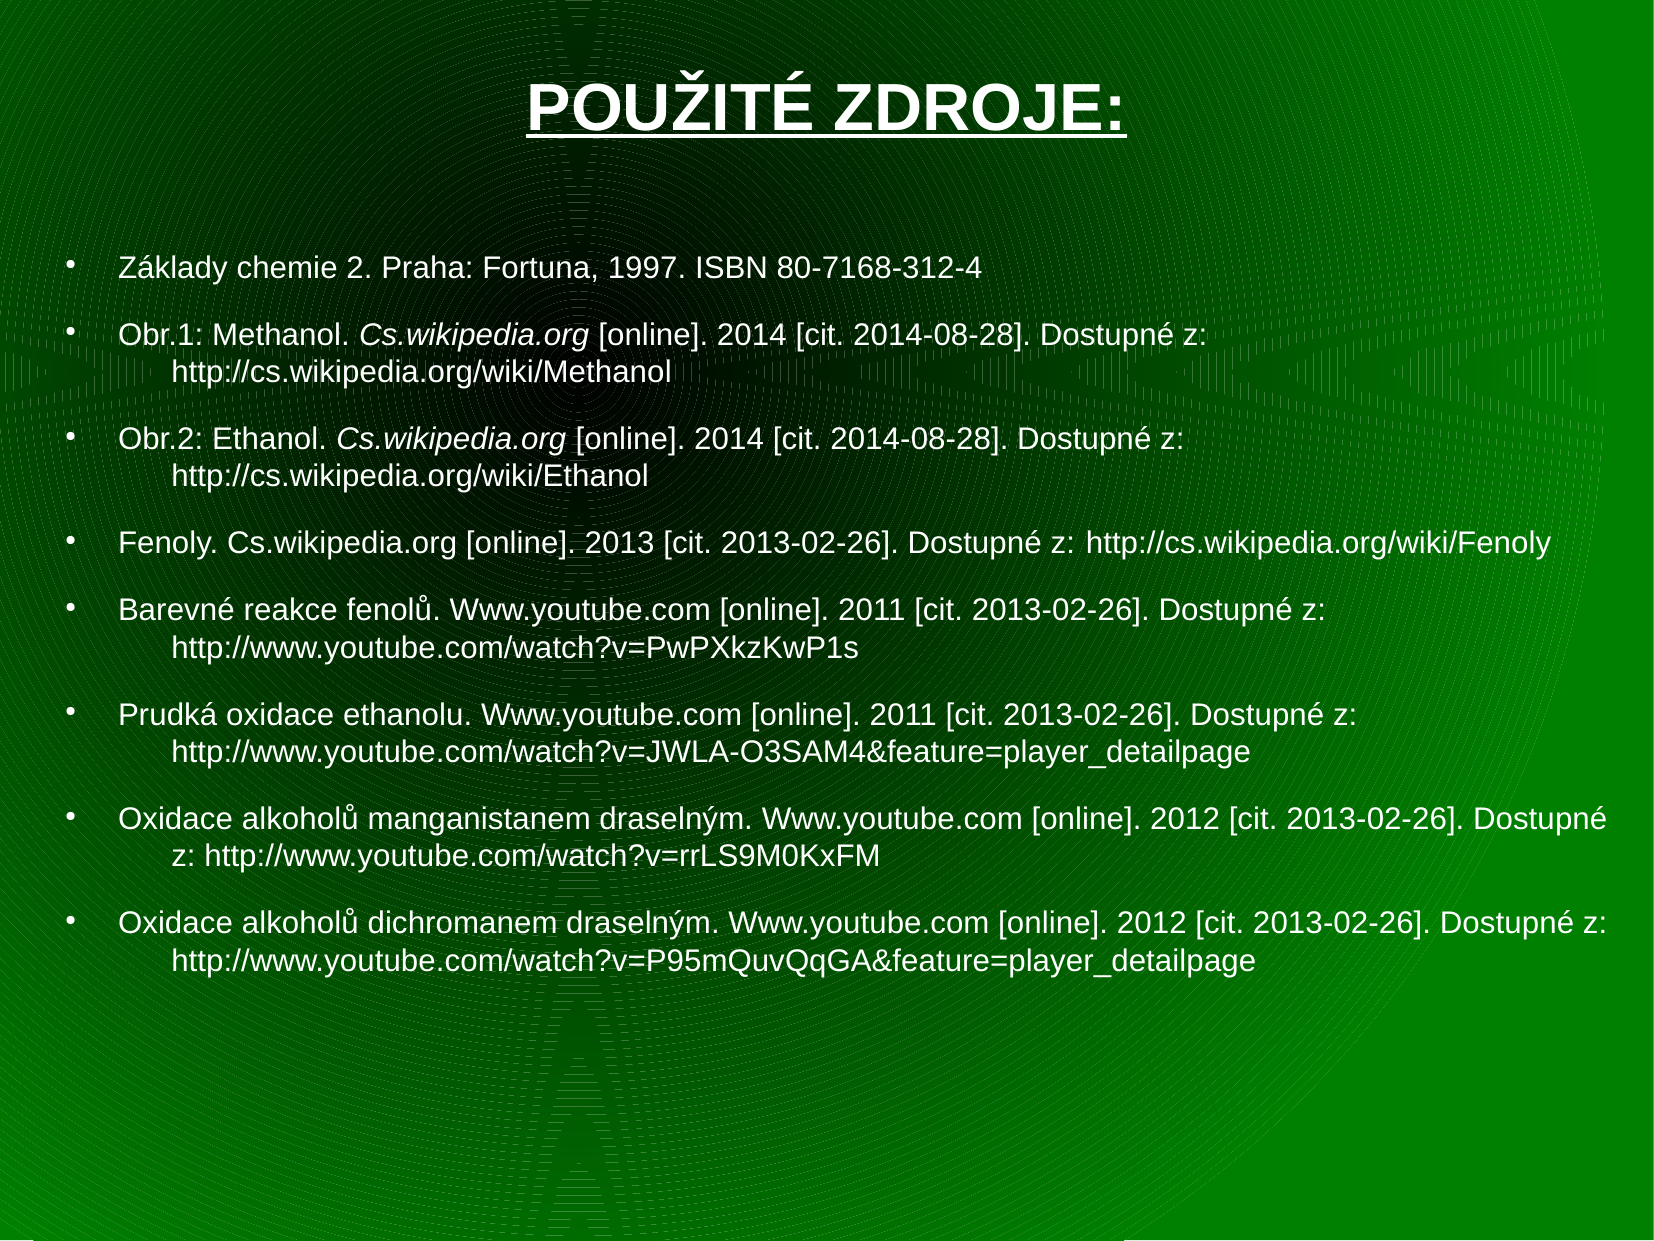

# POUŽITÉ ZDROJE:
Základy chemie 2. Praha: Fortuna, 1997. ISBN 80-7168-312-4
Obr.1: Methanol. Cs.wikipedia.org [online]. 2014 [cit. 2014-08-28]. Dostupné z: http://cs.wikipedia.org/wiki/Methanol
Obr.2: Ethanol. Cs.wikipedia.org [online]. 2014 [cit. 2014-08-28]. Dostupné z: http://cs.wikipedia.org/wiki/Ethanol
Fenoly. Cs.wikipedia.org [online]. 2013 [cit. 2013-02-26]. Dostupné z: http://cs.wikipedia.org/wiki/Fenoly
Barevné reakce fenolů. Www.youtube.com [online]. 2011 [cit. 2013-02-26]. Dostupné z: http://www.youtube.com/watch?v=PwPXkzKwP1s
Prudká oxidace ethanolu. Www.youtube.com [online]. 2011 [cit. 2013-02-26]. Dostupné z: http://www.youtube.com/watch?v=JWLA-O3SAM4&feature=player_detailpage
Oxidace alkoholů manganistanem draselným. Www.youtube.com [online]. 2012 [cit. 2013-02-26]. Dostupné z: http://www.youtube.com/watch?v=rrLS9M0KxFM
Oxidace alkoholů dichromanem draselným. Www.youtube.com [online]. 2012 [cit. 2013-02-26]. Dostupné z: http://www.youtube.com/watch?v=P95mQuvQqGA&feature=player_detailpage